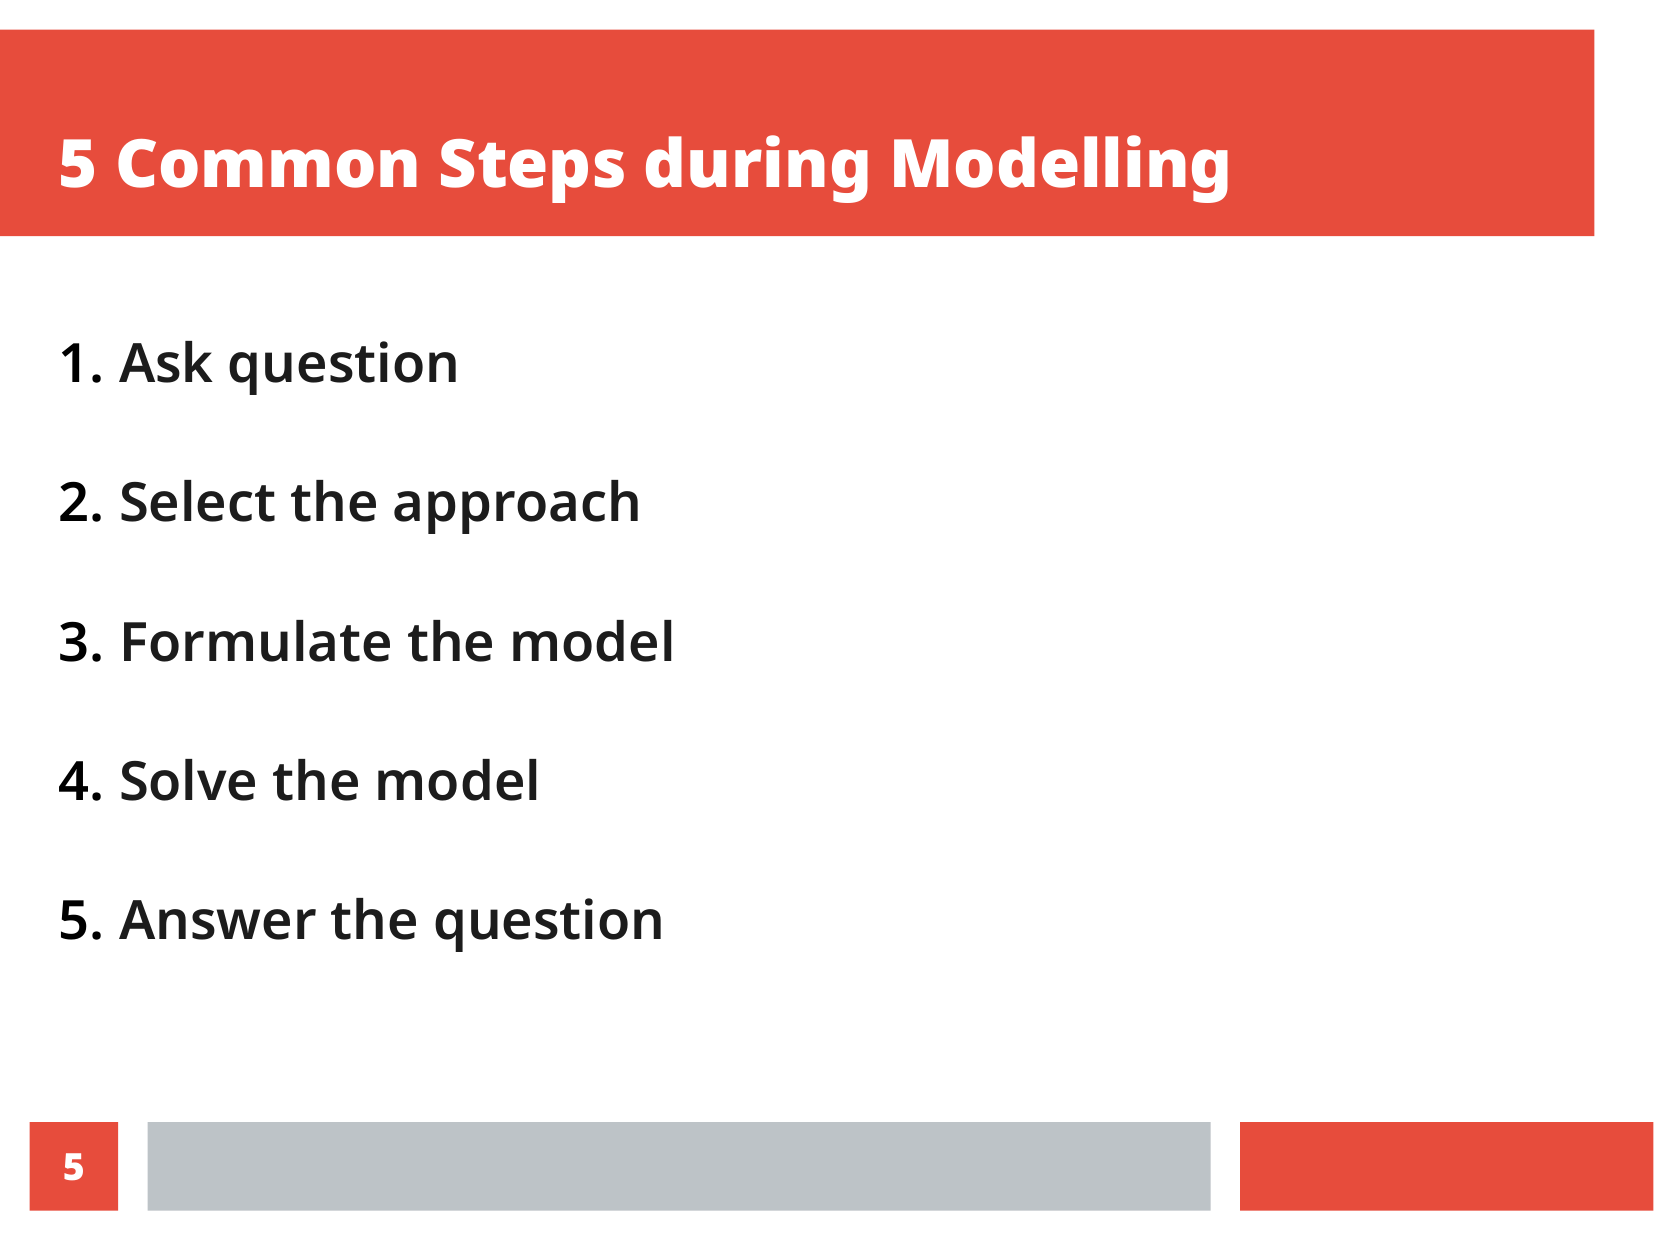

# 5 Common Steps during Modelling
 Ask question
 Select the approach
 Formulate the model
 Solve the model
 Answer the question
5